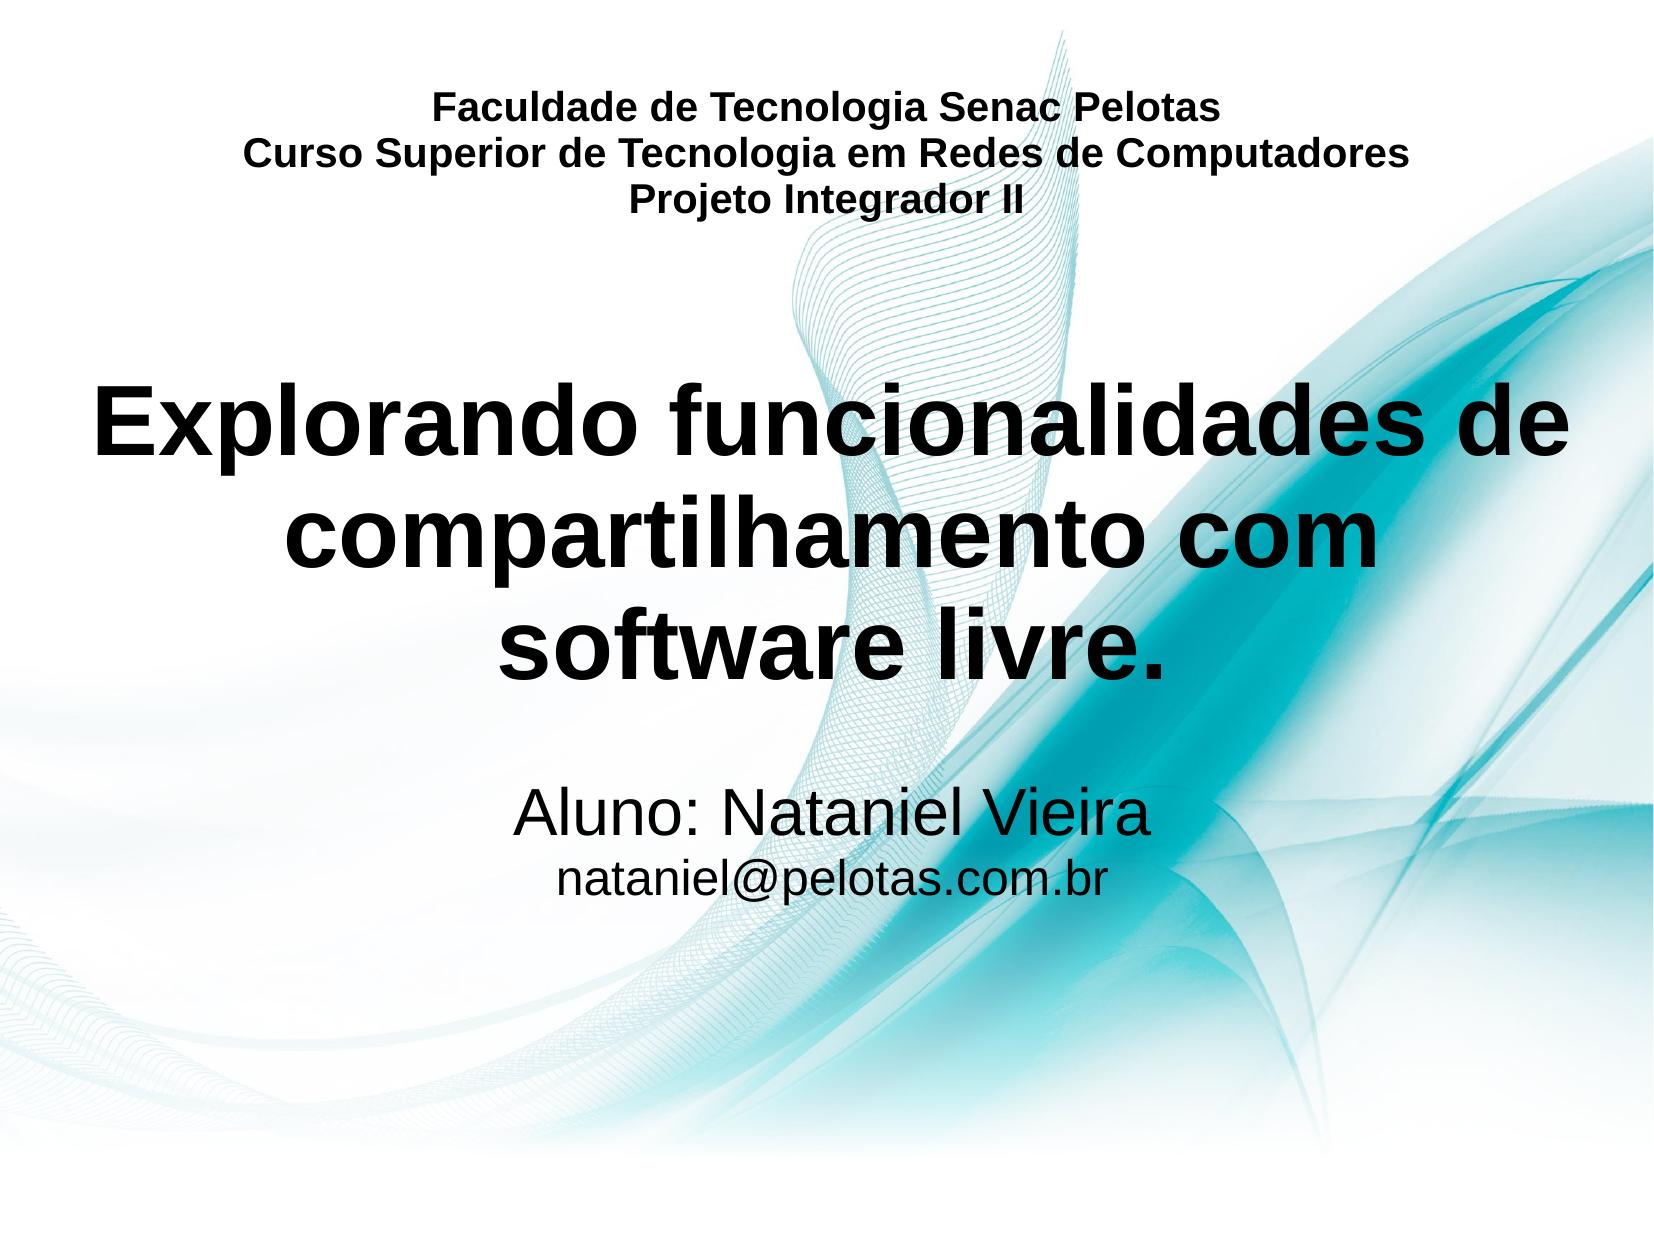

# Faculdade de Tecnologia Senac Pelotas Curso Superior de Tecnologia em Redes de Computadores Projeto Integrador II
Explorando funcionalidades de compartilhamento com software livre.
Aluno: Nataniel Vieira
nataniel@pelotas.com.br